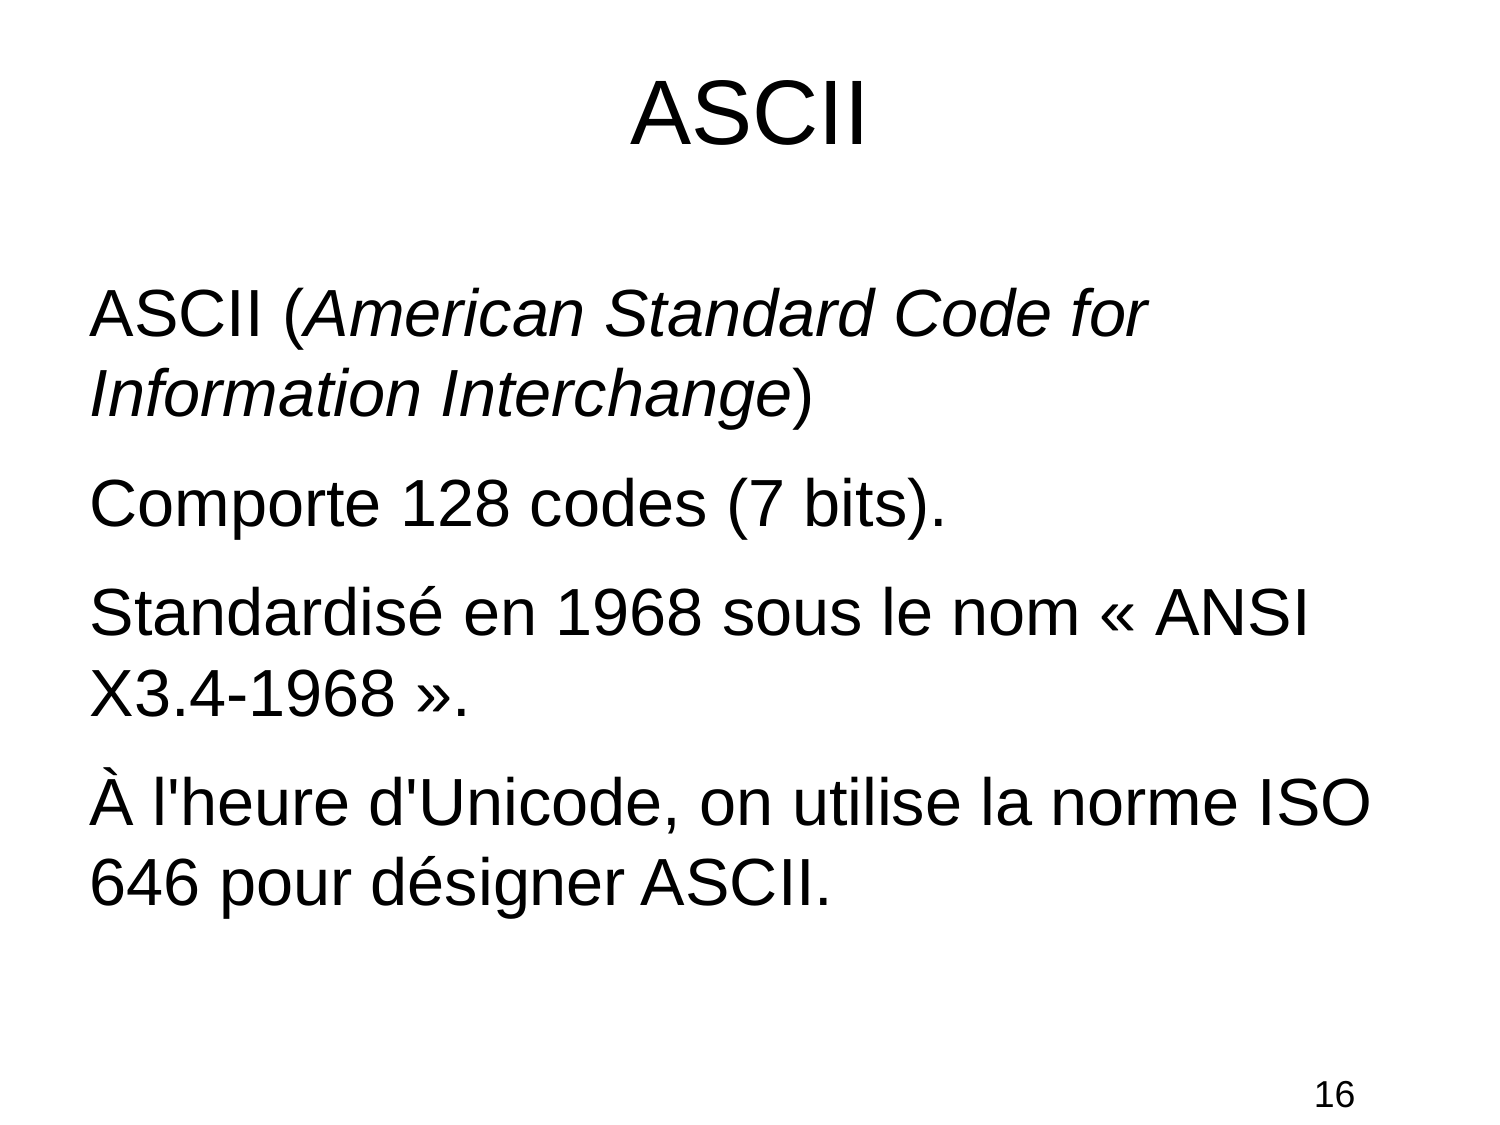

# ASCII
ASCII (American Standard Code for Information Interchange)
Comporte 128 codes (7 bits).
Standardisé en 1968 sous le nom « ANSI X3.4-1968 ».
À l'heure d'Unicode, on utilise la norme ISO 646 pour désigner ASCII.